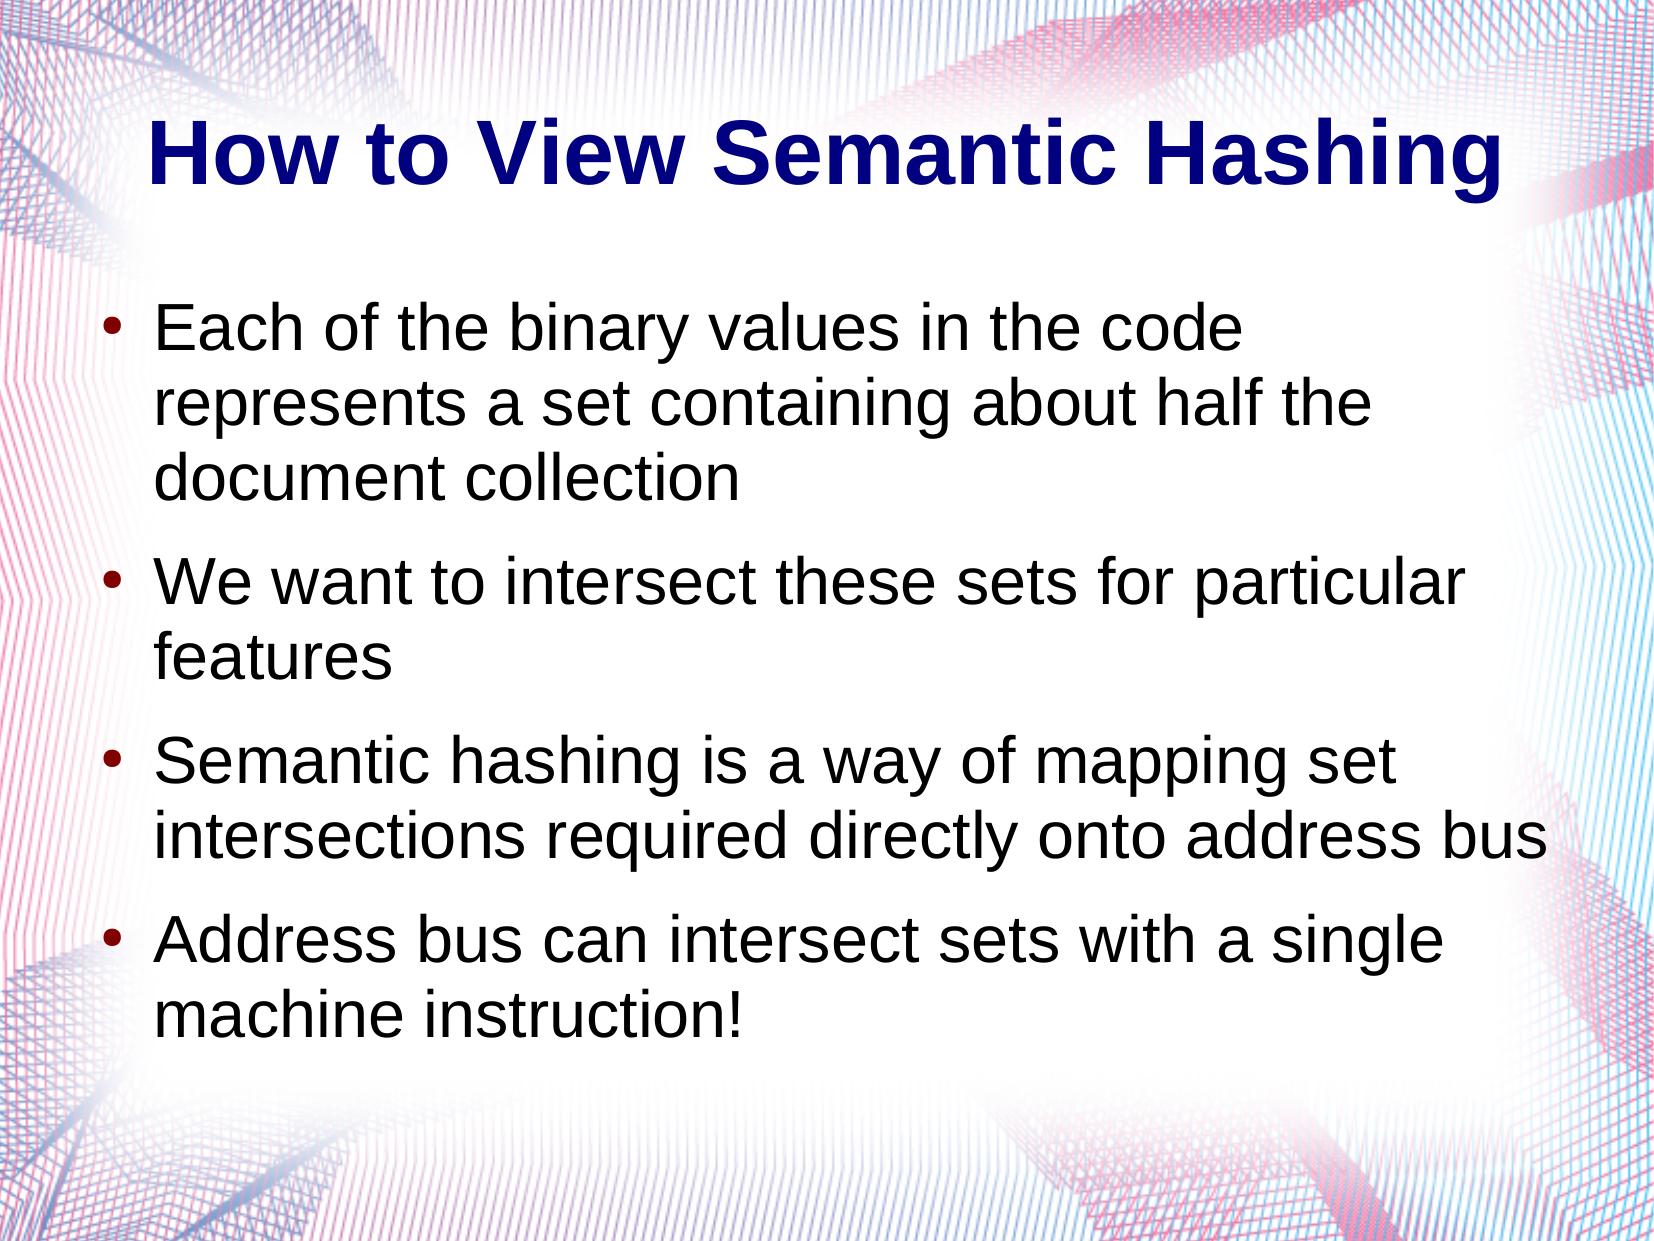

# How to View Semantic Hashing
Each of the binary values in the code represents a set containing about half the document collection
We want to intersect these sets for particular features
Semantic hashing is a way of mapping set intersections required directly onto address bus
Address bus can intersect sets with a single machine instruction!